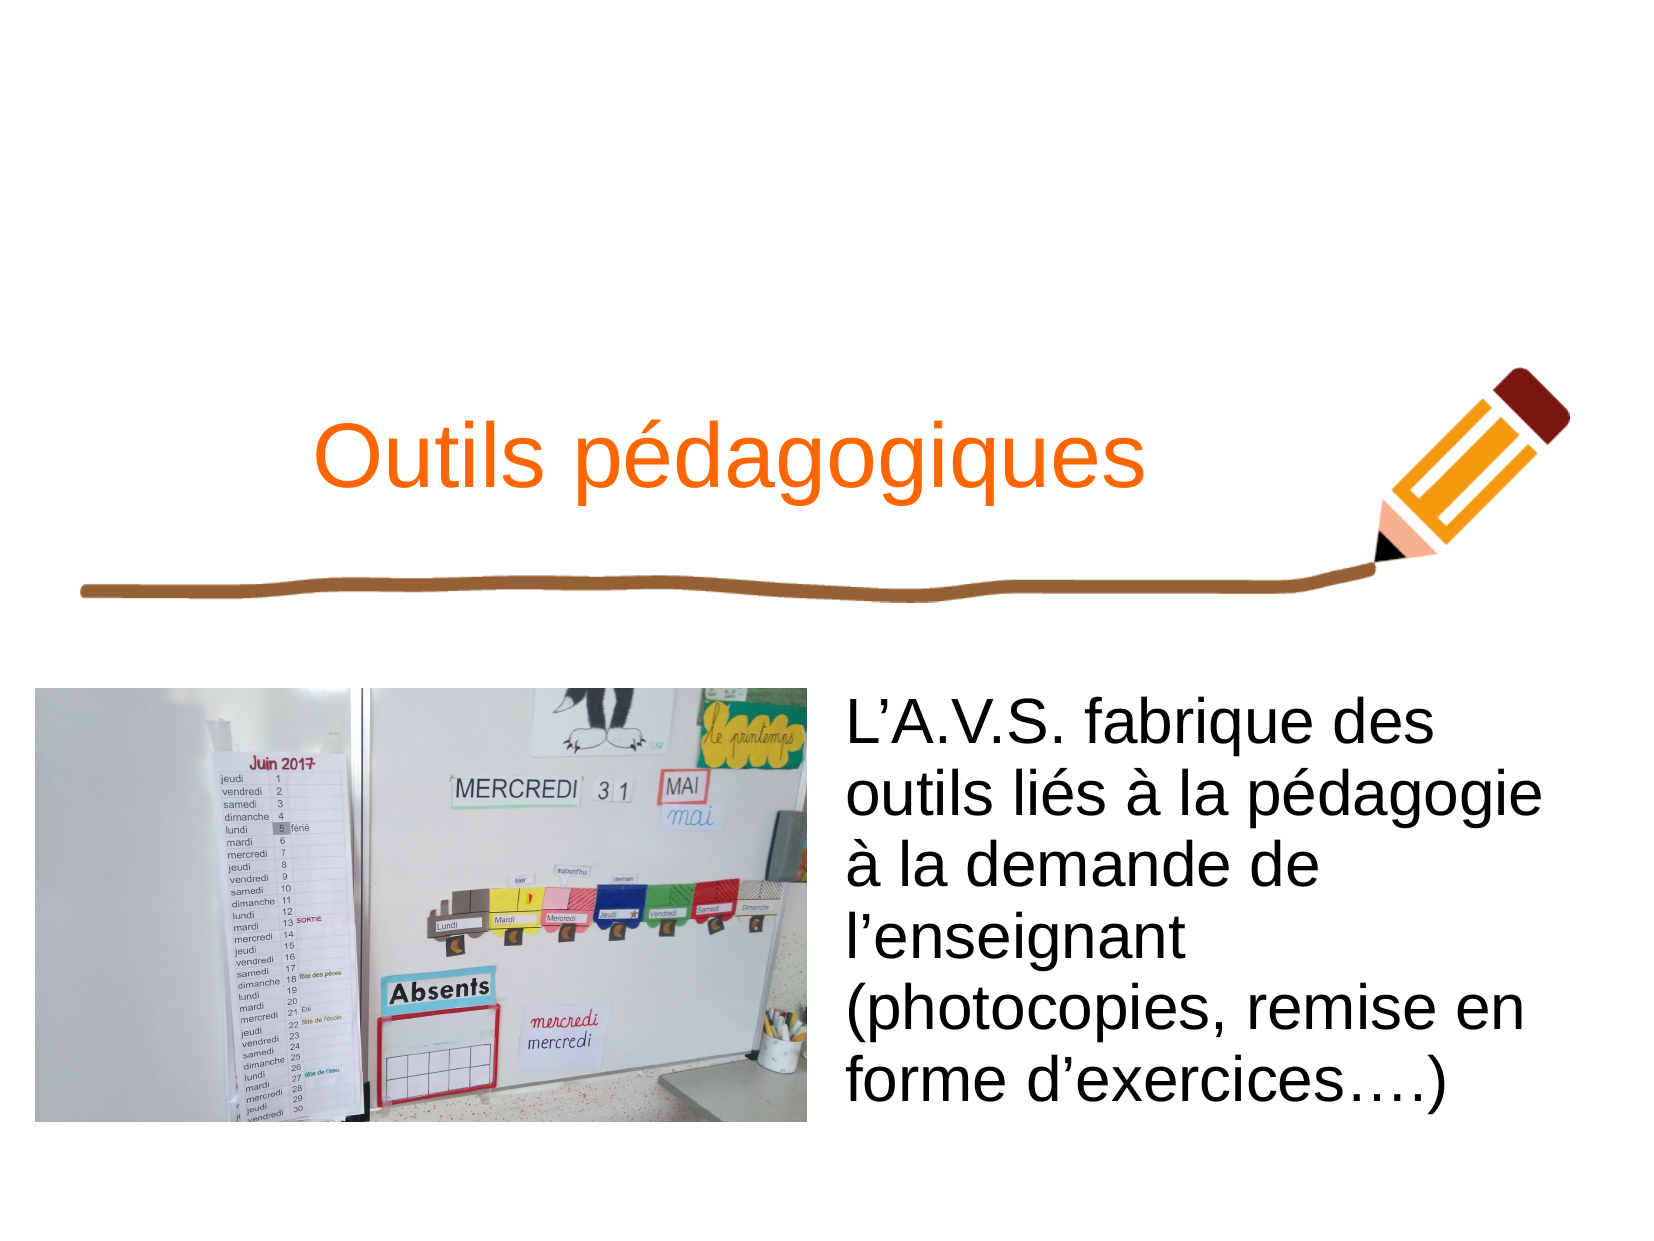

# Outils pédagogiques
L’A.V.S. fabrique des outils liés à la pédagogie à la demande de l’enseignant (photocopies, remise en forme d’exercices….)